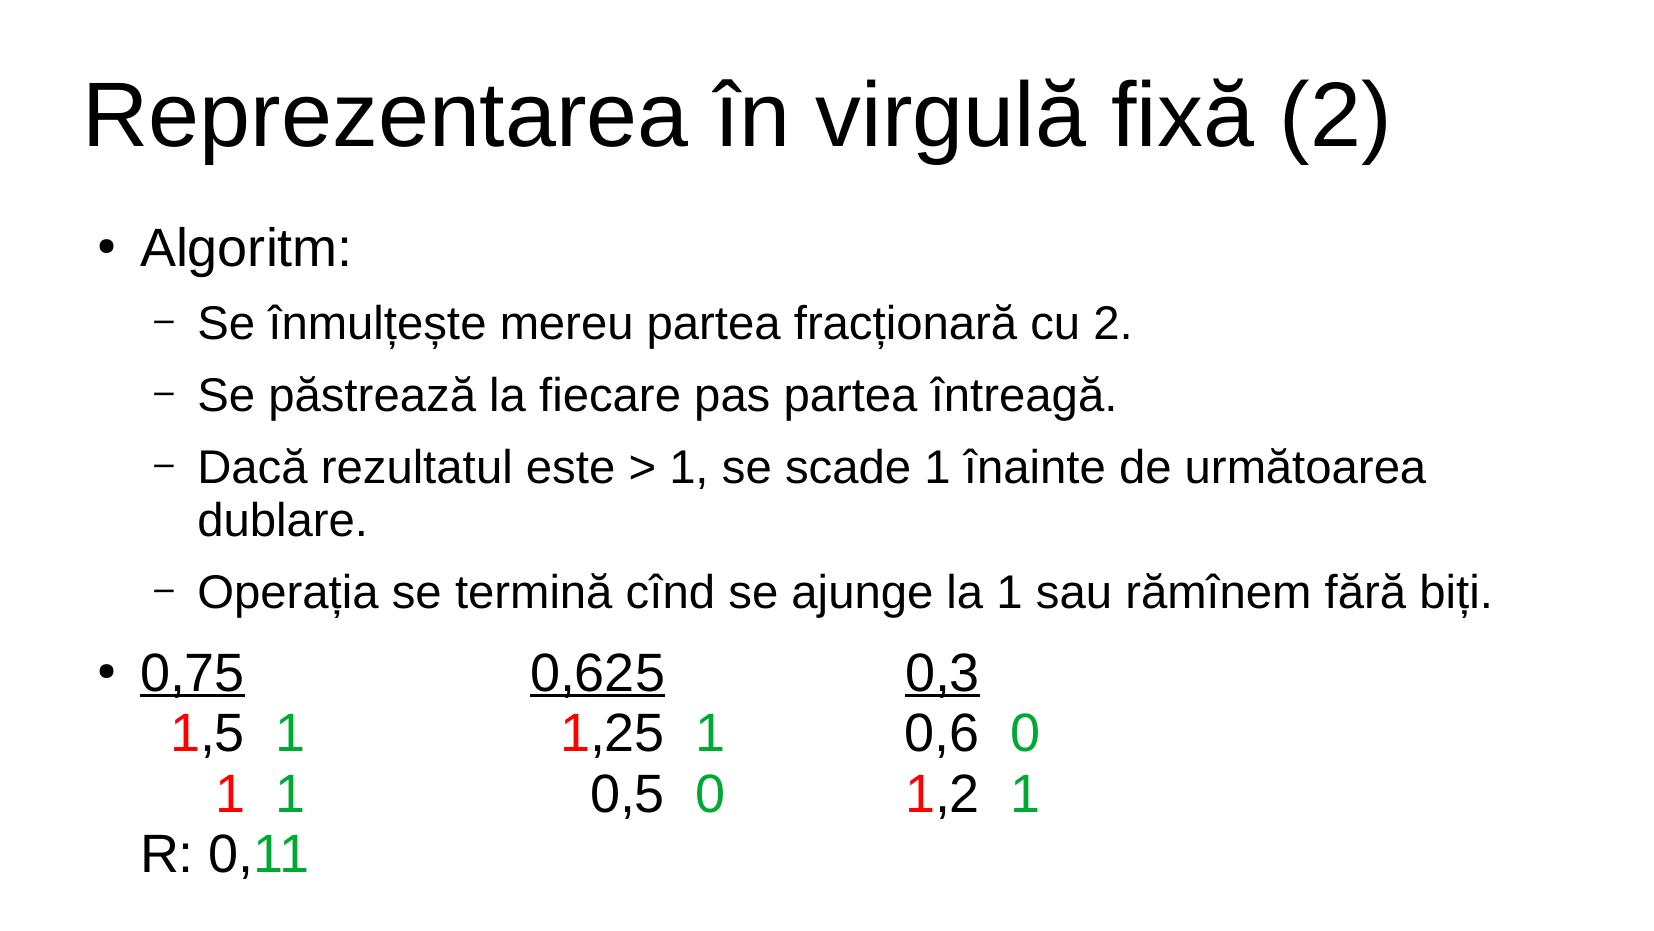

Reprezentarea în virgulă fixă (2)
# Algoritm:
Se înmulțește mereu partea fracționară cu 2.
Se păstrează la fiecare pas partea întreagă.
Dacă rezultatul este > 1, se scade 1 înainte de următoarea dublare.
Operația se termină cînd se ajunge la 1 sau rămînem fără biți.
0,75 0,625 0,3
 1,5 1 1,25 1 0,6 0
 1 1 0,5 0 1,2 1
R: 0,11